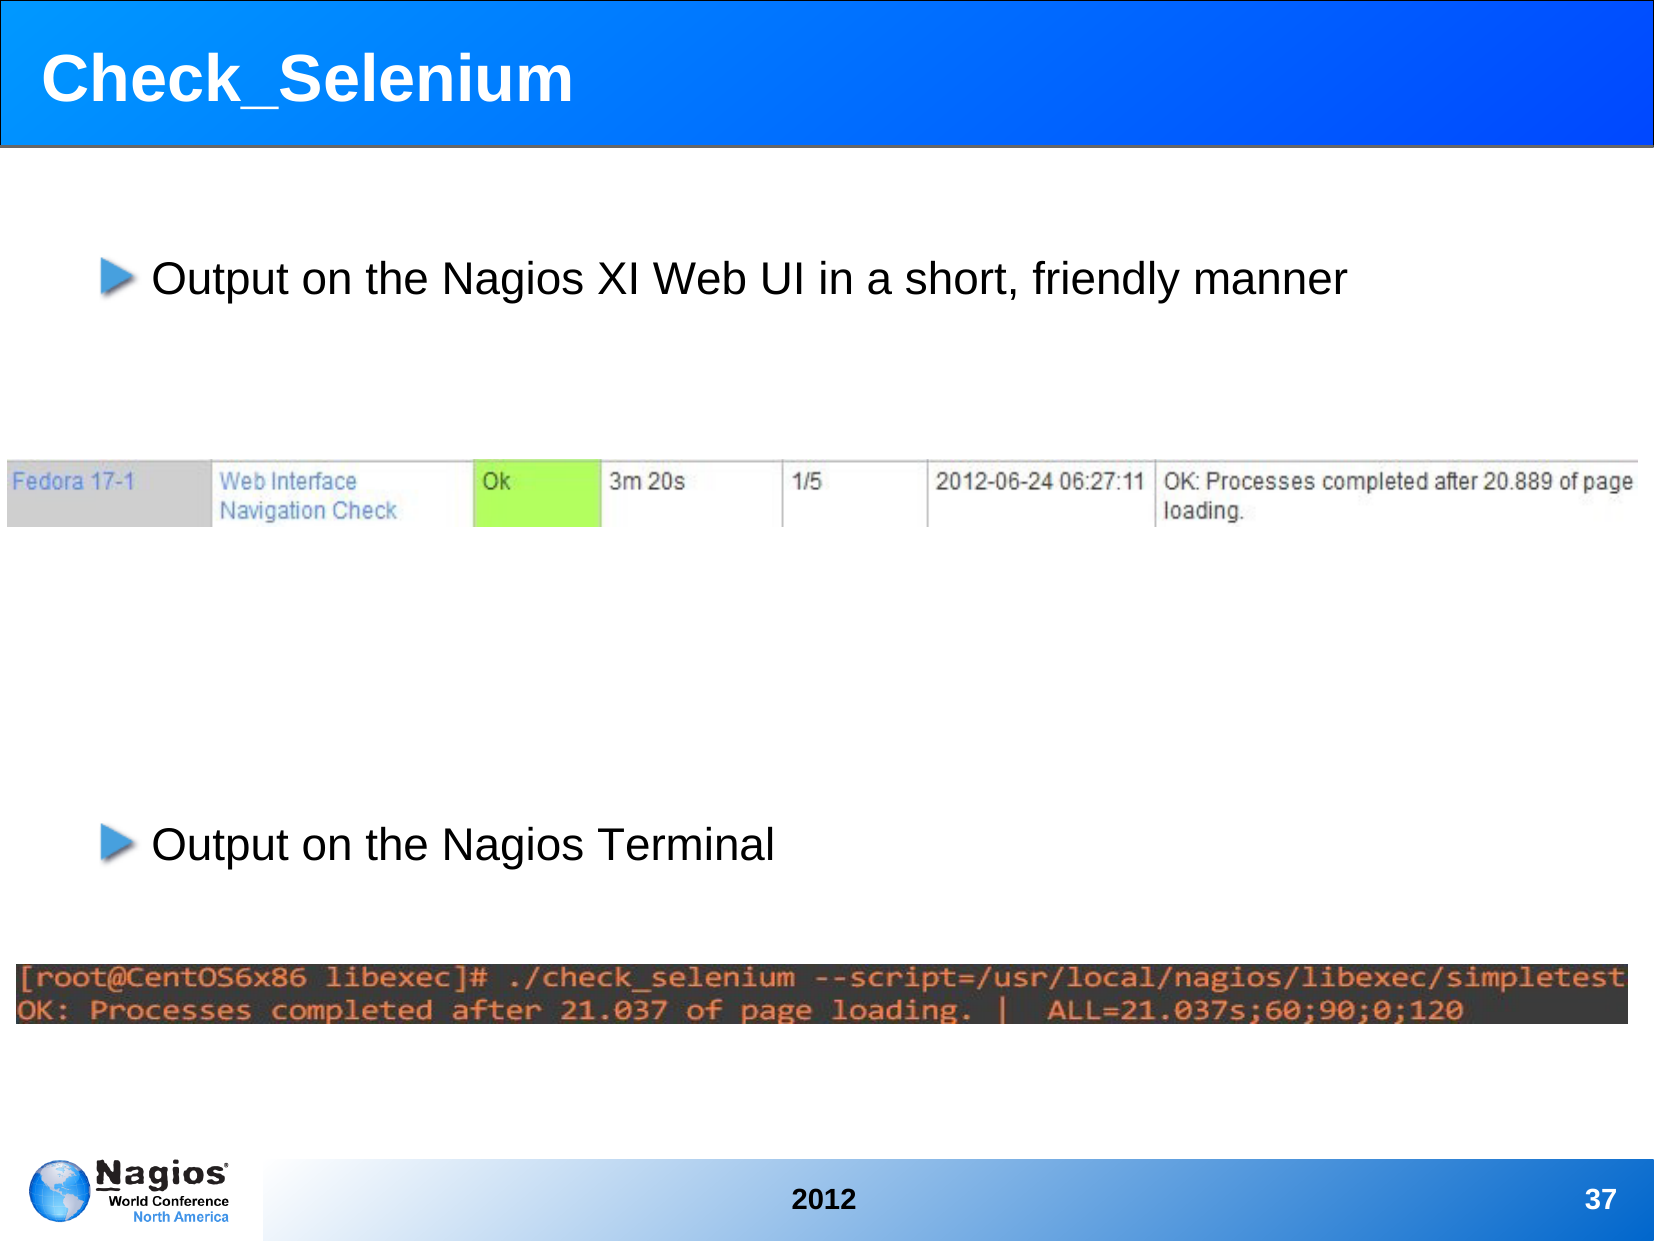

# Check_Selenium
Output on the Nagios XI Web UI in a short, friendly manner
Output on the Nagios Terminal
2011
37